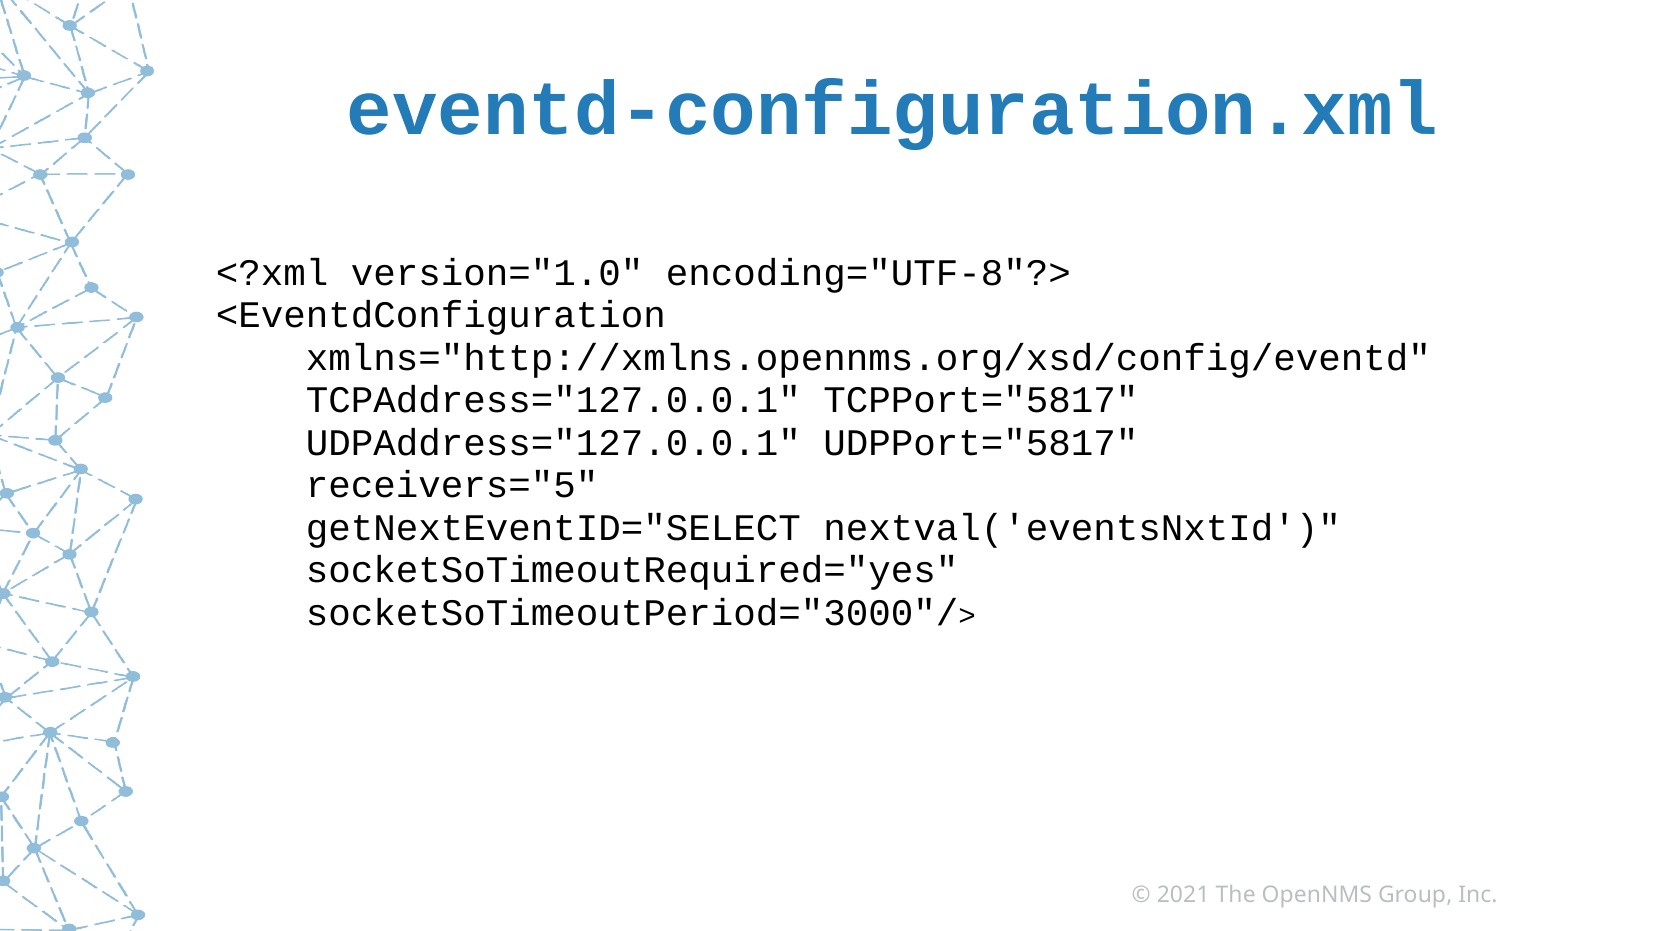

# eventd-configuration.xml
<?xml version="1.0" encoding="UTF-8"?>
<EventdConfiguration
 xmlns="http://xmlns.opennms.org/xsd/config/eventd"
 TCPAddress="127.0.0.1" TCPPort="5817"
 UDPAddress="127.0.0.1" UDPPort="5817"
 receivers="5"
 getNextEventID="SELECT nextval('eventsNxtId')"
 socketSoTimeoutRequired="yes"
 socketSoTimeoutPeriod="3000"/>